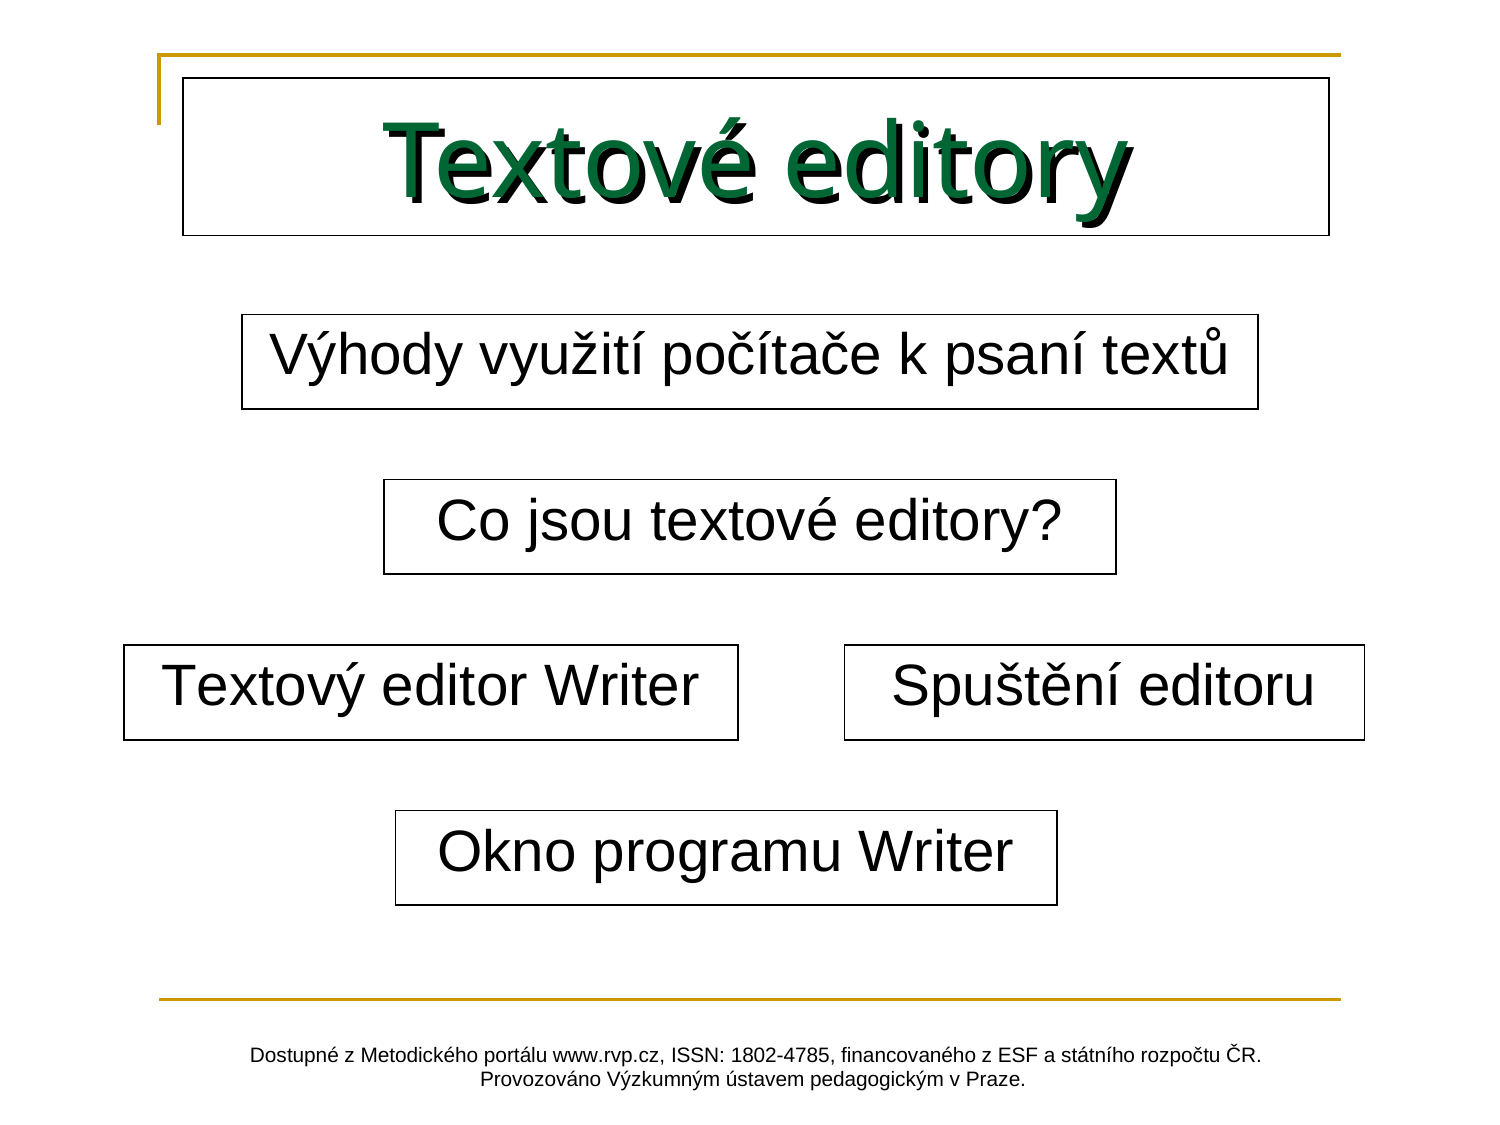

# Textové editory
Výhody využití počítače k psaní textů
Co jsou textové editory?
Textový editor Writer
Spuštění editoru
Okno programu Writer